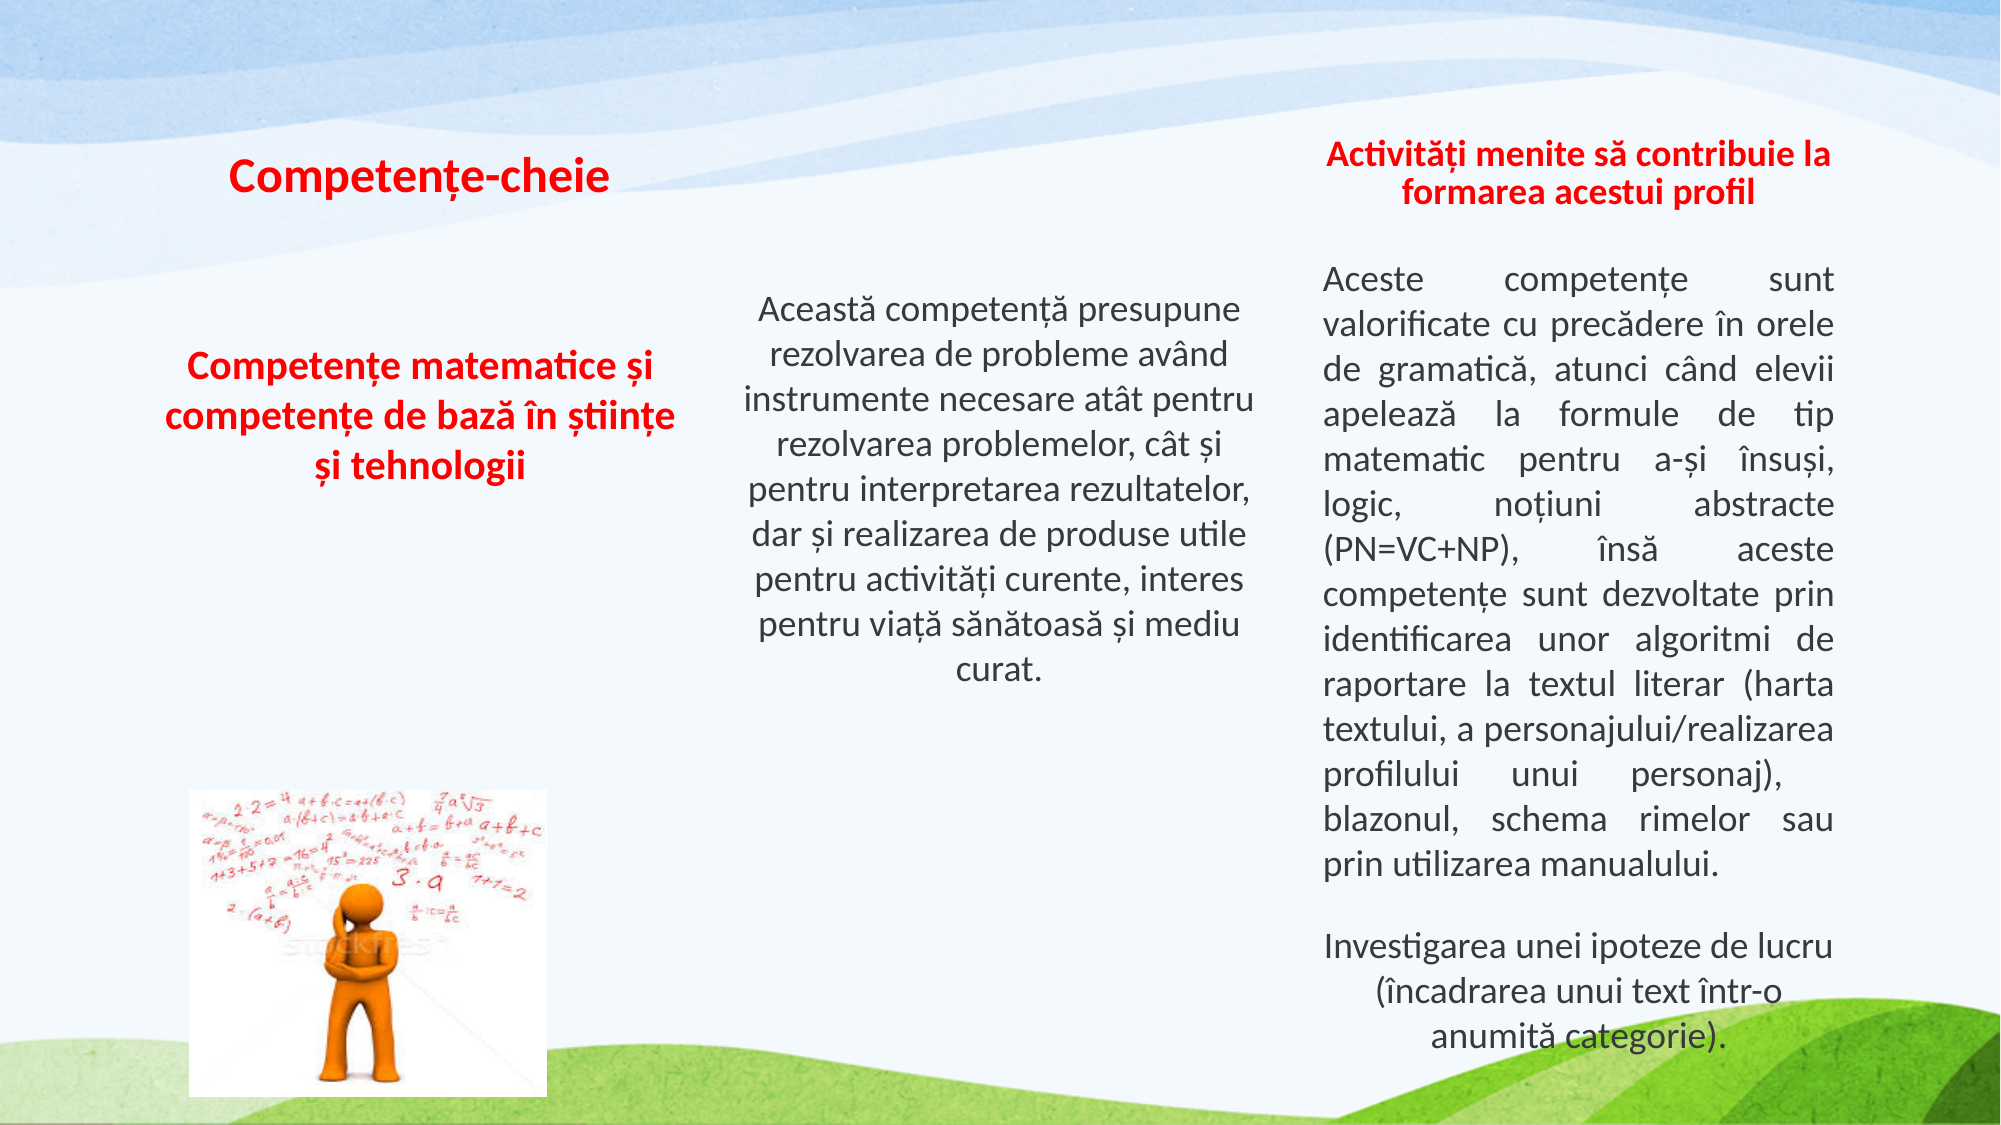

# Competențe-cheie
Activități menite să contribuie la formarea acestui profil
Aceste competențe sunt valorificate cu precădere în orele de gramatică, atunci când elevii apelează la formule de tip matematic pentru a-și însuși, logic, noțiuni abstracte (PN=VC+NP), însă aceste competențe sunt dezvoltate prin identificarea unor algoritmi de raportare la textul literar (harta textului, a personajului/realizarea profilului unui personaj), blazonul, schema rimelor sau prin utilizarea manualului.
Investigarea unei ipoteze de lucru (încadrarea unui text într-o anumită categorie).
Această competență presupune rezolvarea de probleme având instrumente necesare atât pentru rezolvarea problemelor, cât și pentru interpretarea rezultatelor, dar și realizarea de produse utile pentru activități curente, interes pentru viață sănătoasă și mediu curat.
Competențe matematice și competențe de bază în științe și tehnologii